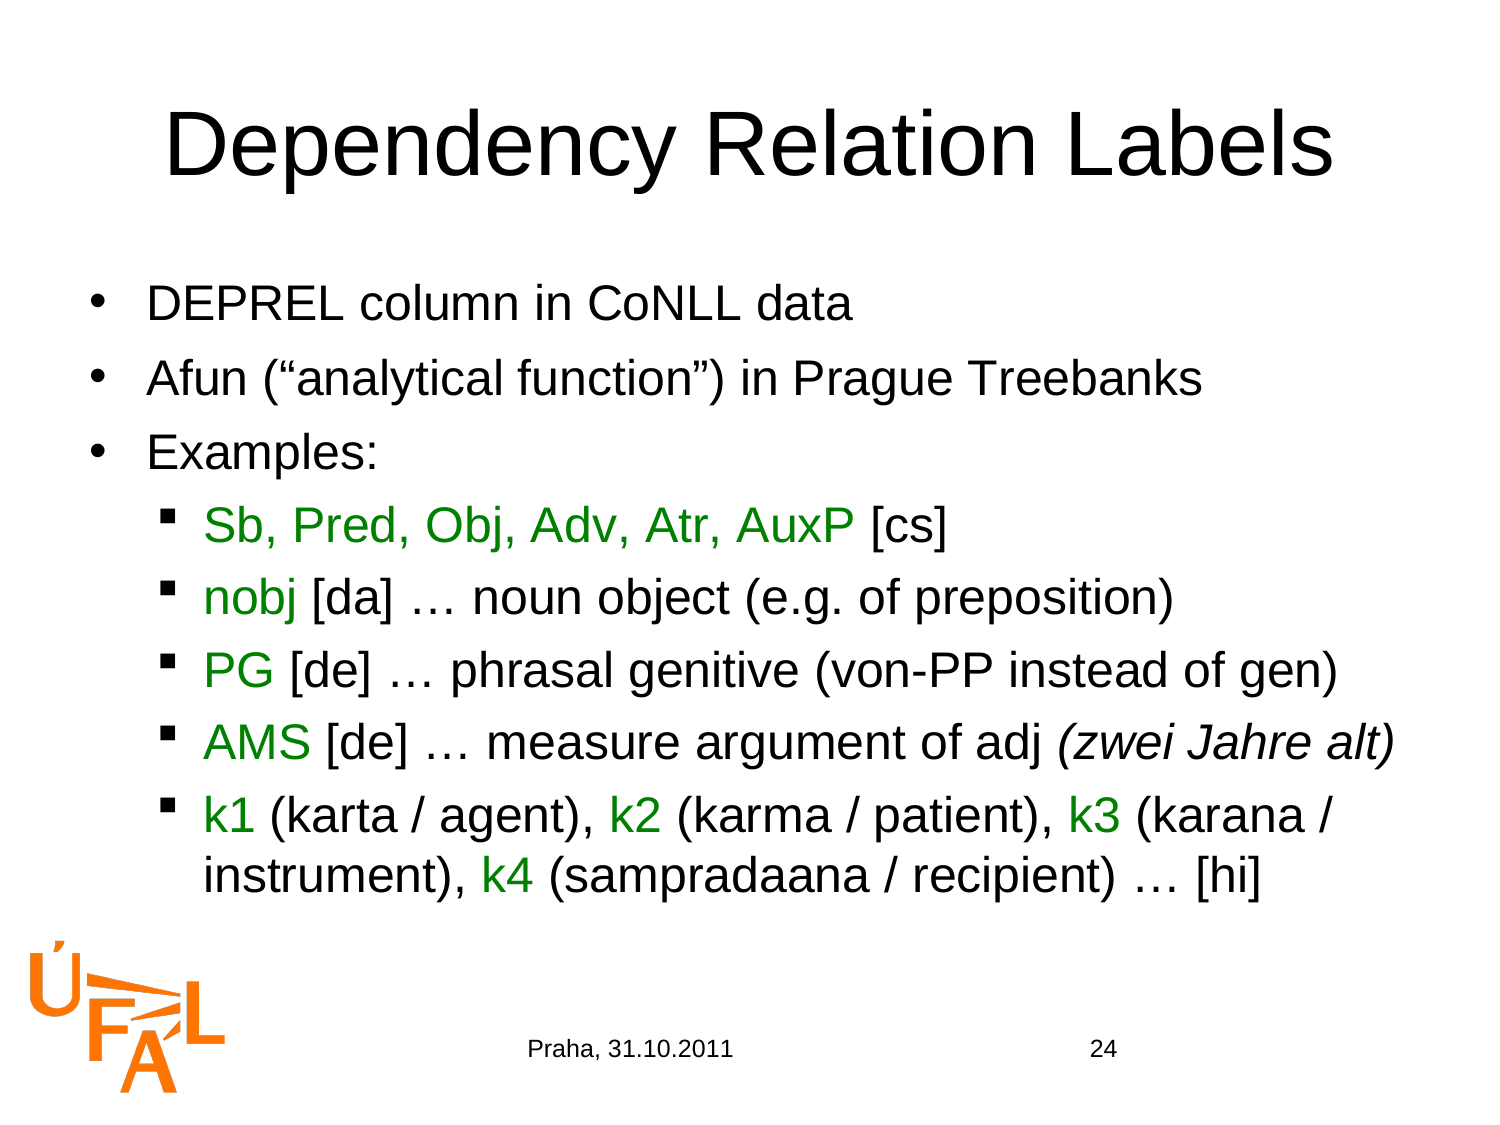

# Dependency Relation Labels
DEPREL column in CoNLL data
Afun (“analytical function”) in Prague Treebanks
Examples:
Sb, Pred, Obj, Adv, Atr, AuxP [cs]
nobj [da] … noun object (e.g. of preposition)
PG [de] … phrasal genitive (von-PP instead of gen)
AMS [de] … measure argument of adj (zwei Jahre alt)
k1 (karta / agent), k2 (karma / patient), k3 (karana / instrument), k4 (sampradaana / recipient) … [hi]
Praha, 31.10.2011
24